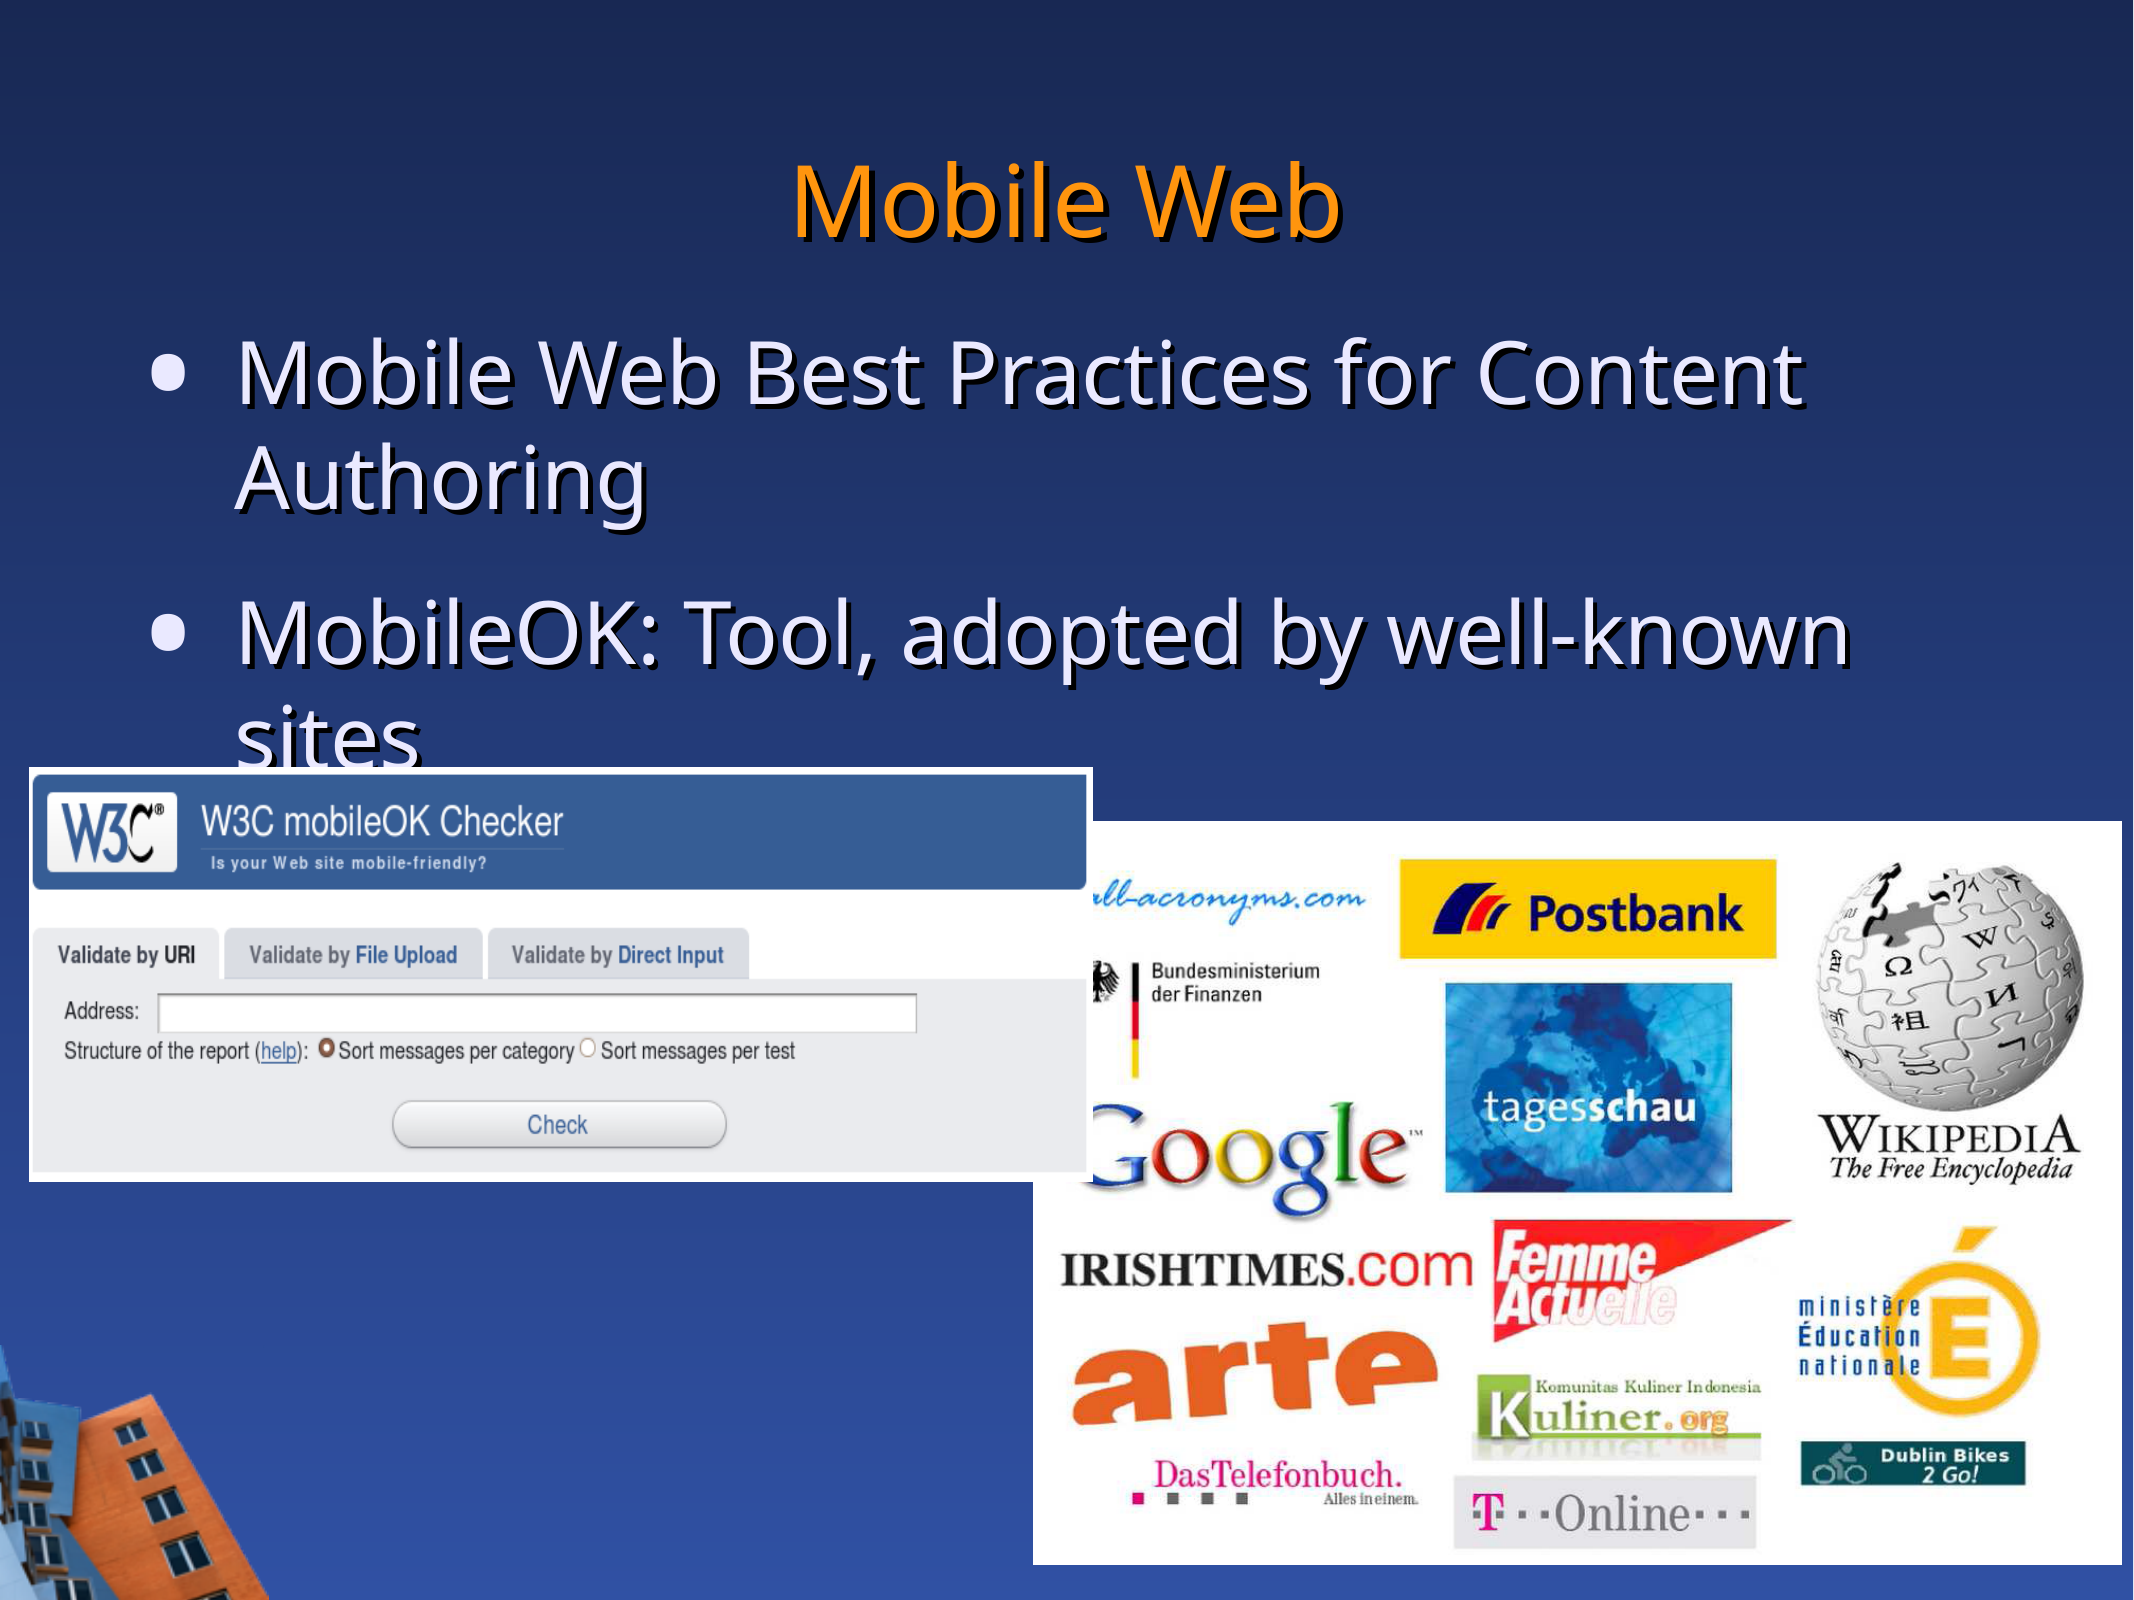

# Mobile Web
Mobile Web Best Practices for Content Authoring
MobileOK: Tool, adopted by well-known sites